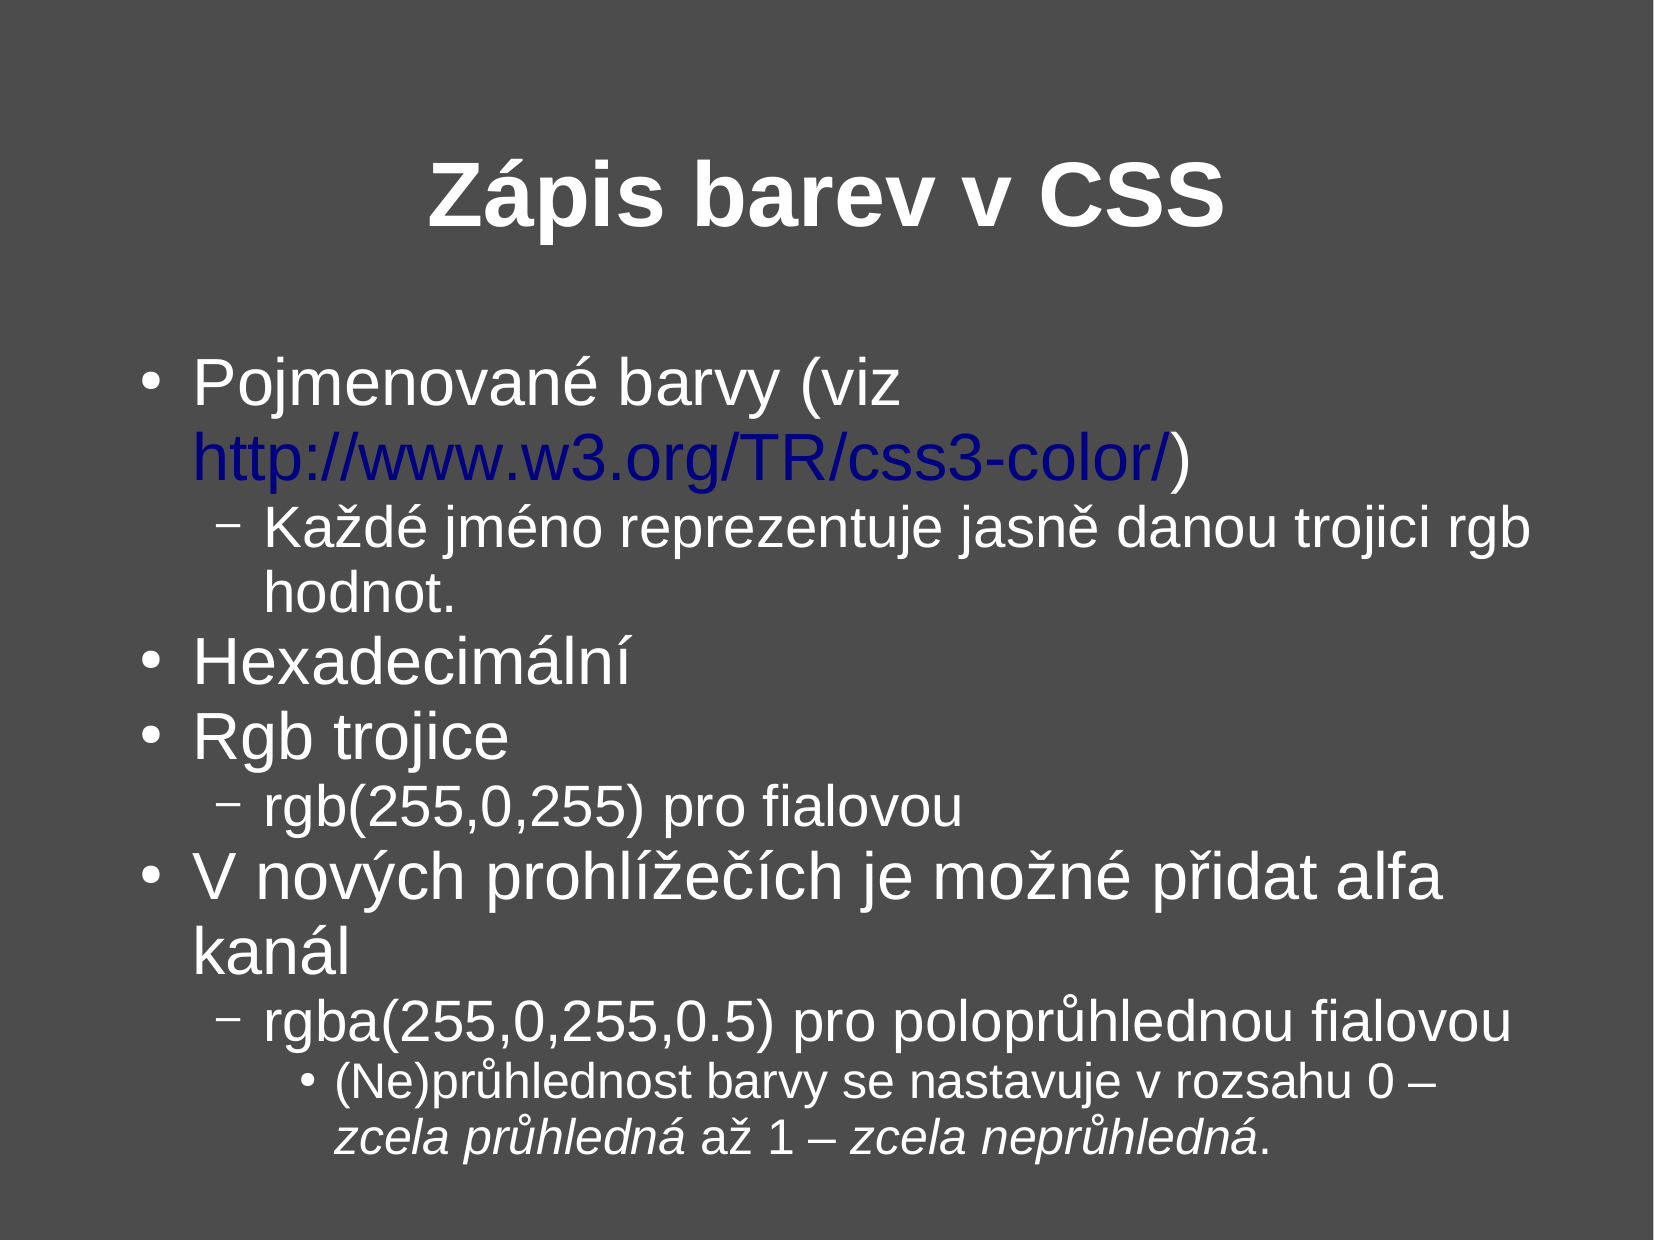

# Zápis barev v CSS
Pojmenované barvy (viz http://www.w3.org/TR/css3-color/)
Každé jméno reprezentuje jasně danou trojici rgb hodnot.
Hexadecimální
Rgb trojice
rgb(255,0,255) pro fialovou
V nových prohlížečích je možné přidat alfa kanál
rgba(255,0,255,0.5) pro poloprůhlednou fialovou
(Ne)průhlednost barvy se nastavuje v rozsahu 0 – zcela průhledná až 1 – zcela neprůhledná.